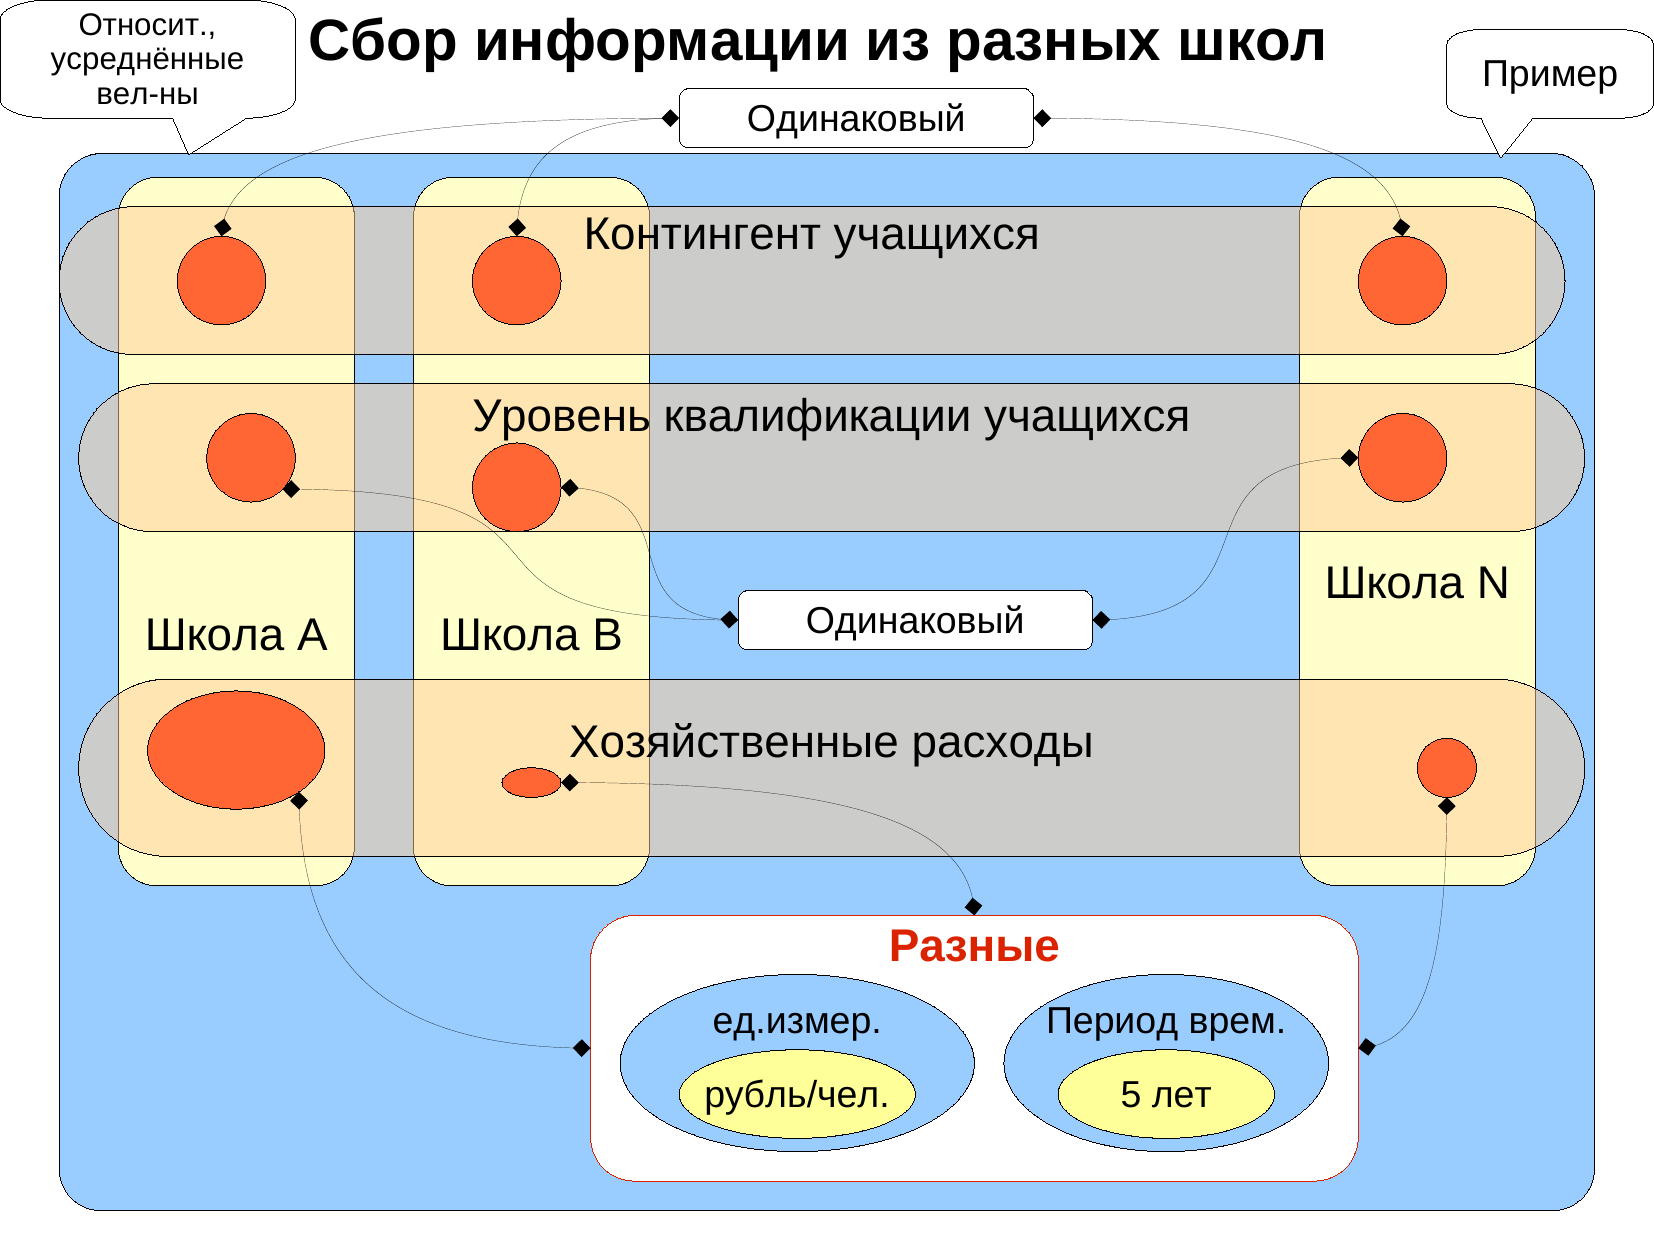

Относит.,
усреднённые
вел-ны
Сбор информации из разных школ
Пример
Одинаковый
Школа А
Школа B
Школа N
Контингент учащихся
Уровень квалификации учащихся
Одинаковый
Одинаковый
Хозяйственные расходы
Разные
ед.измер.
рубль/чел.
Период врем.
5 лет